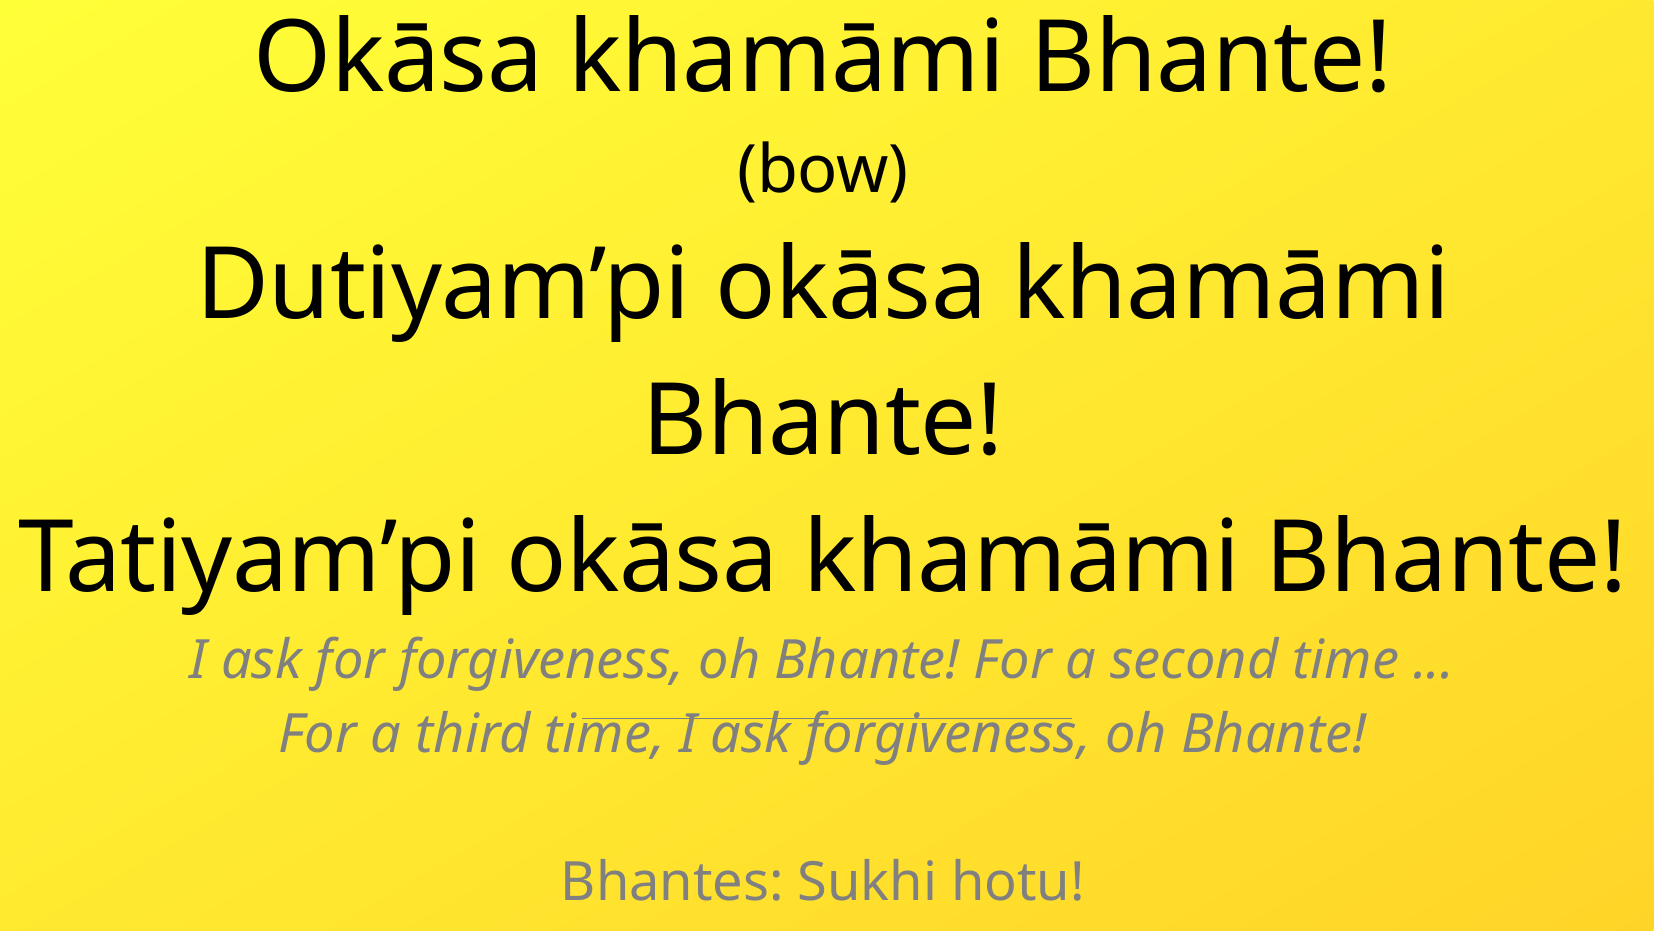

# Okāsa khamāmi Bhante!
(bow)
Dutiyam’pi okāsa khamāmi Bhante!
Tatiyam’pi okāsa khamāmi Bhante!
I ask for forgiveness, oh Bhante! For a second time ...
For a third time, I ask forgiveness, oh Bhante!
Bhantes: Sukhi hotu!
May you be happy!